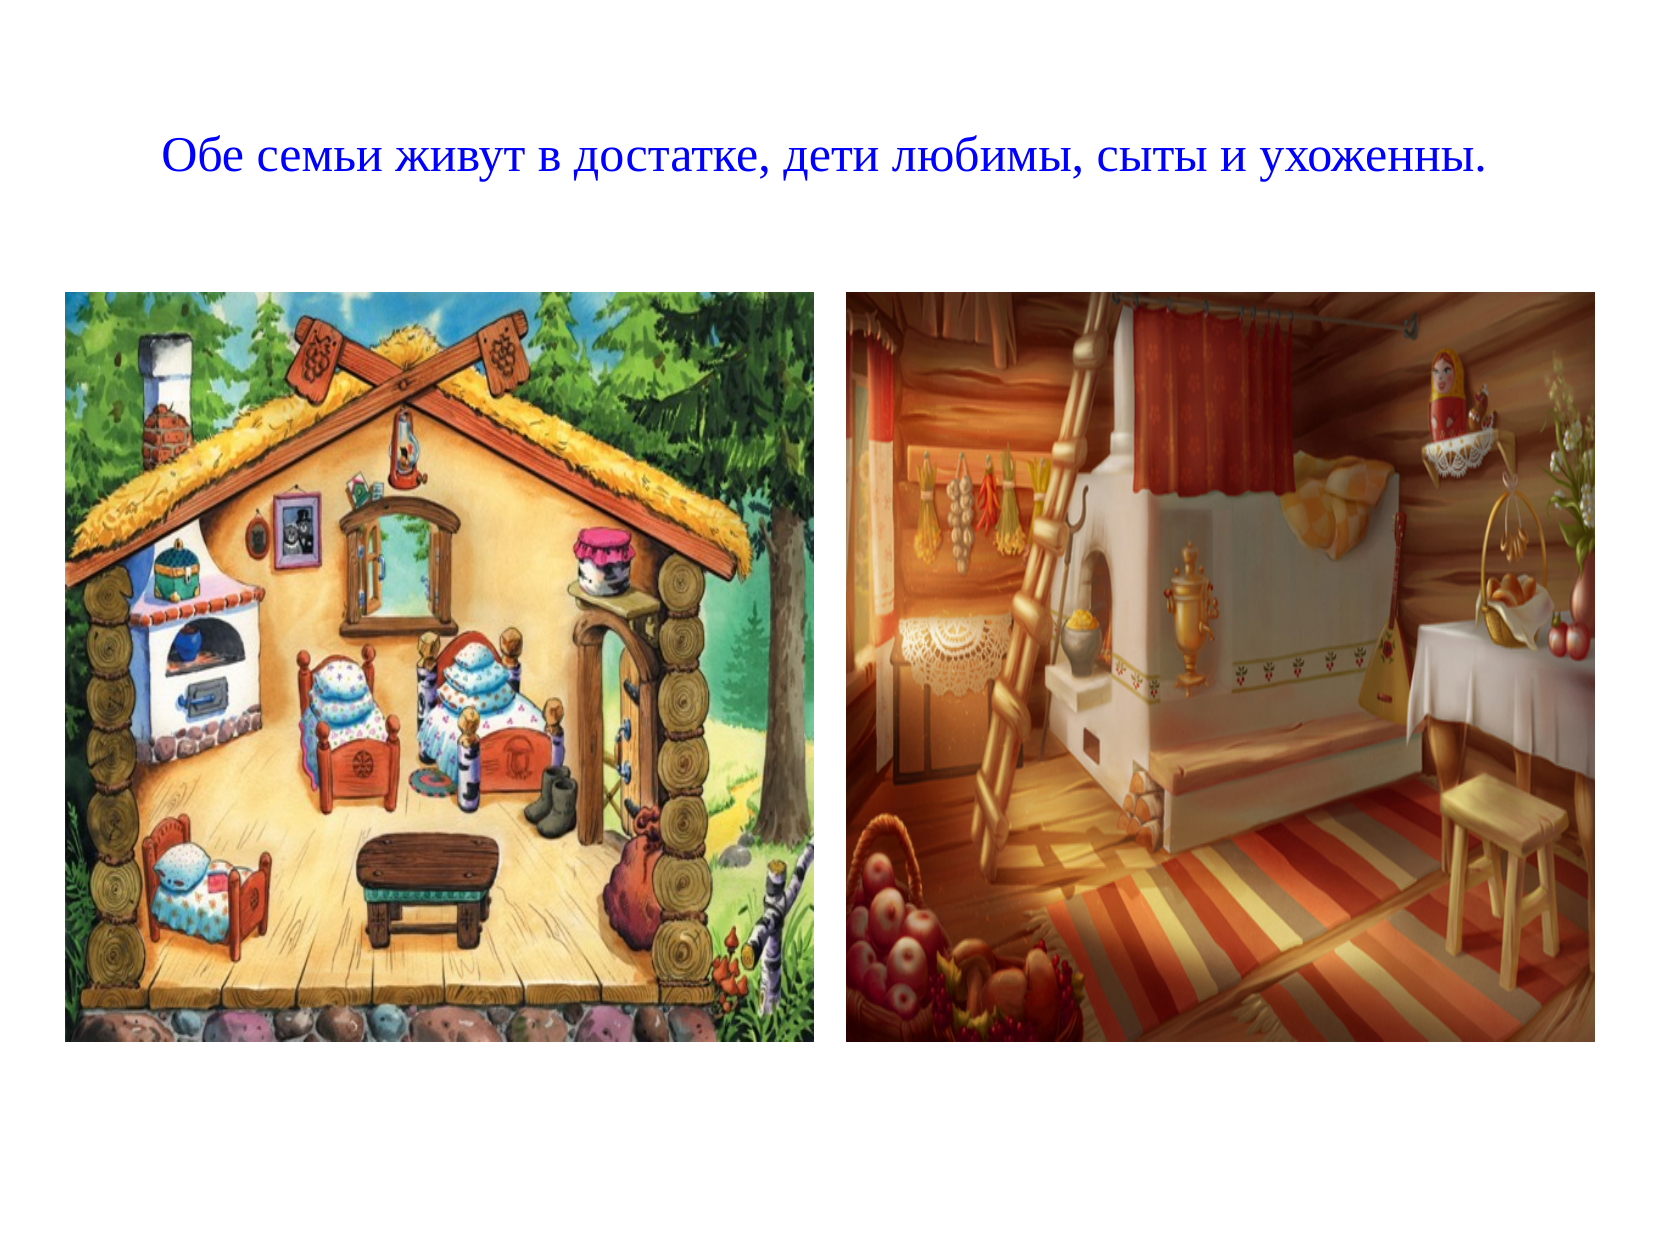

# Обе семьи живут в достатке, дети любимы, сыты и ухоженны.